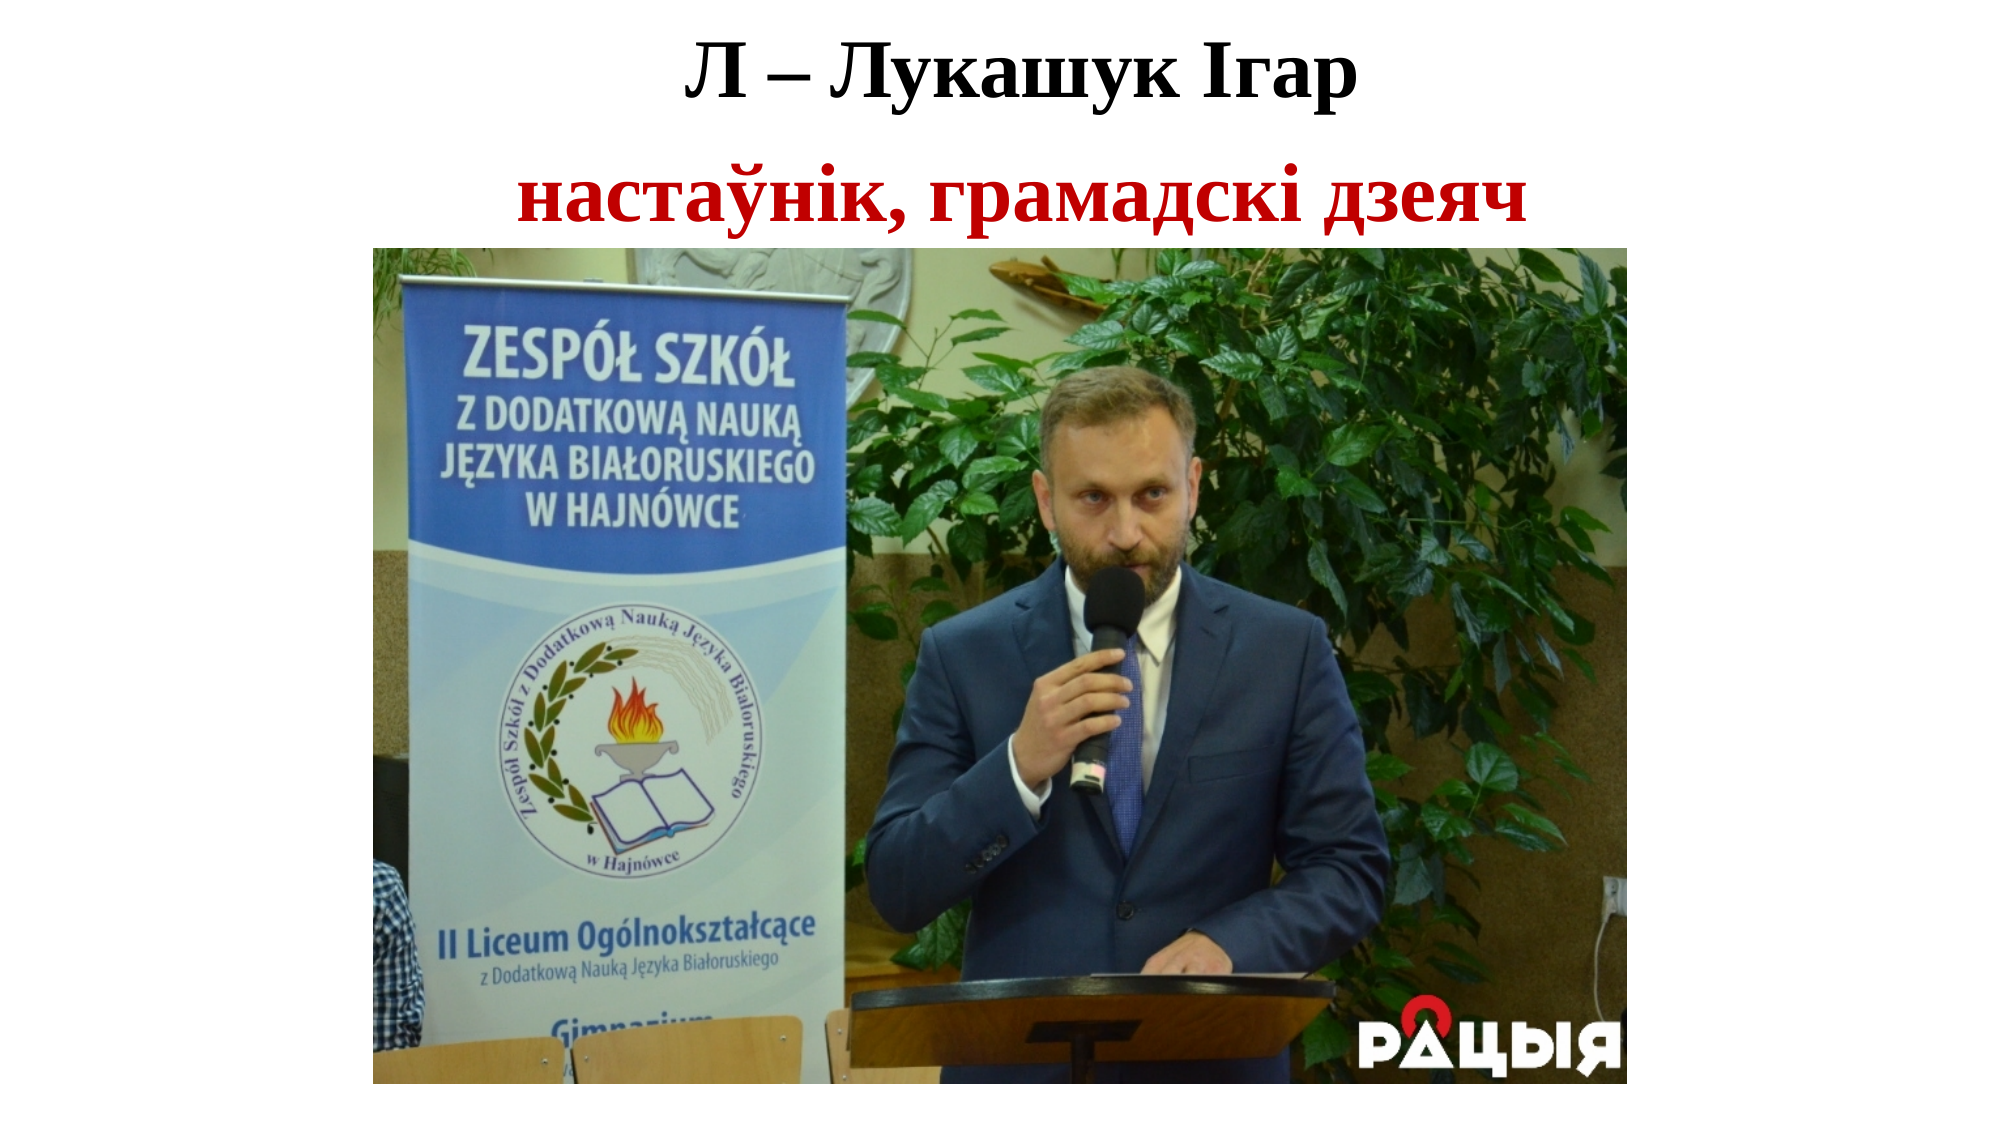

Л – Лукашук Ігар
настаўнік, грамадскі дзеяч